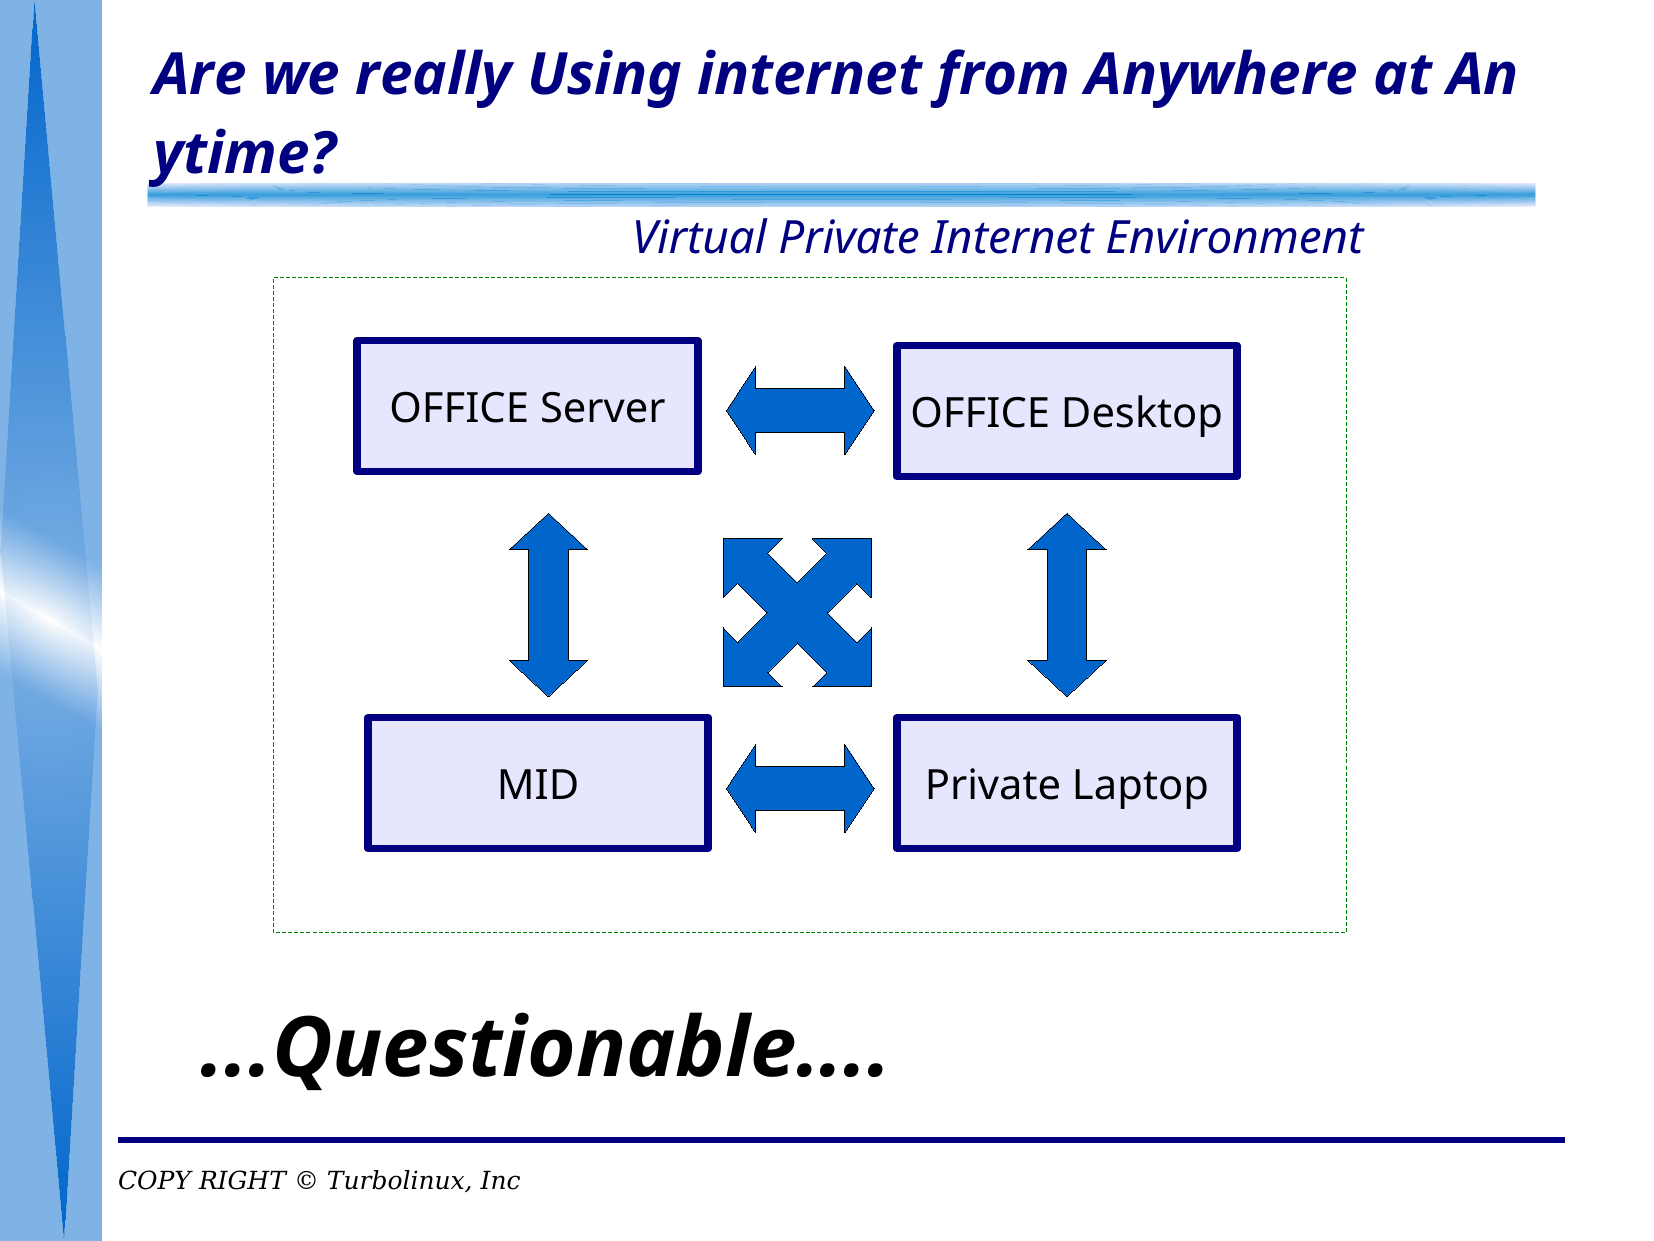

# Are we really Using internet from Anywhere at Anytime?
Virtual Private Internet Environment
OFFICE Server
OFFICE Desktop
MID
Private Laptop
...Questionable....